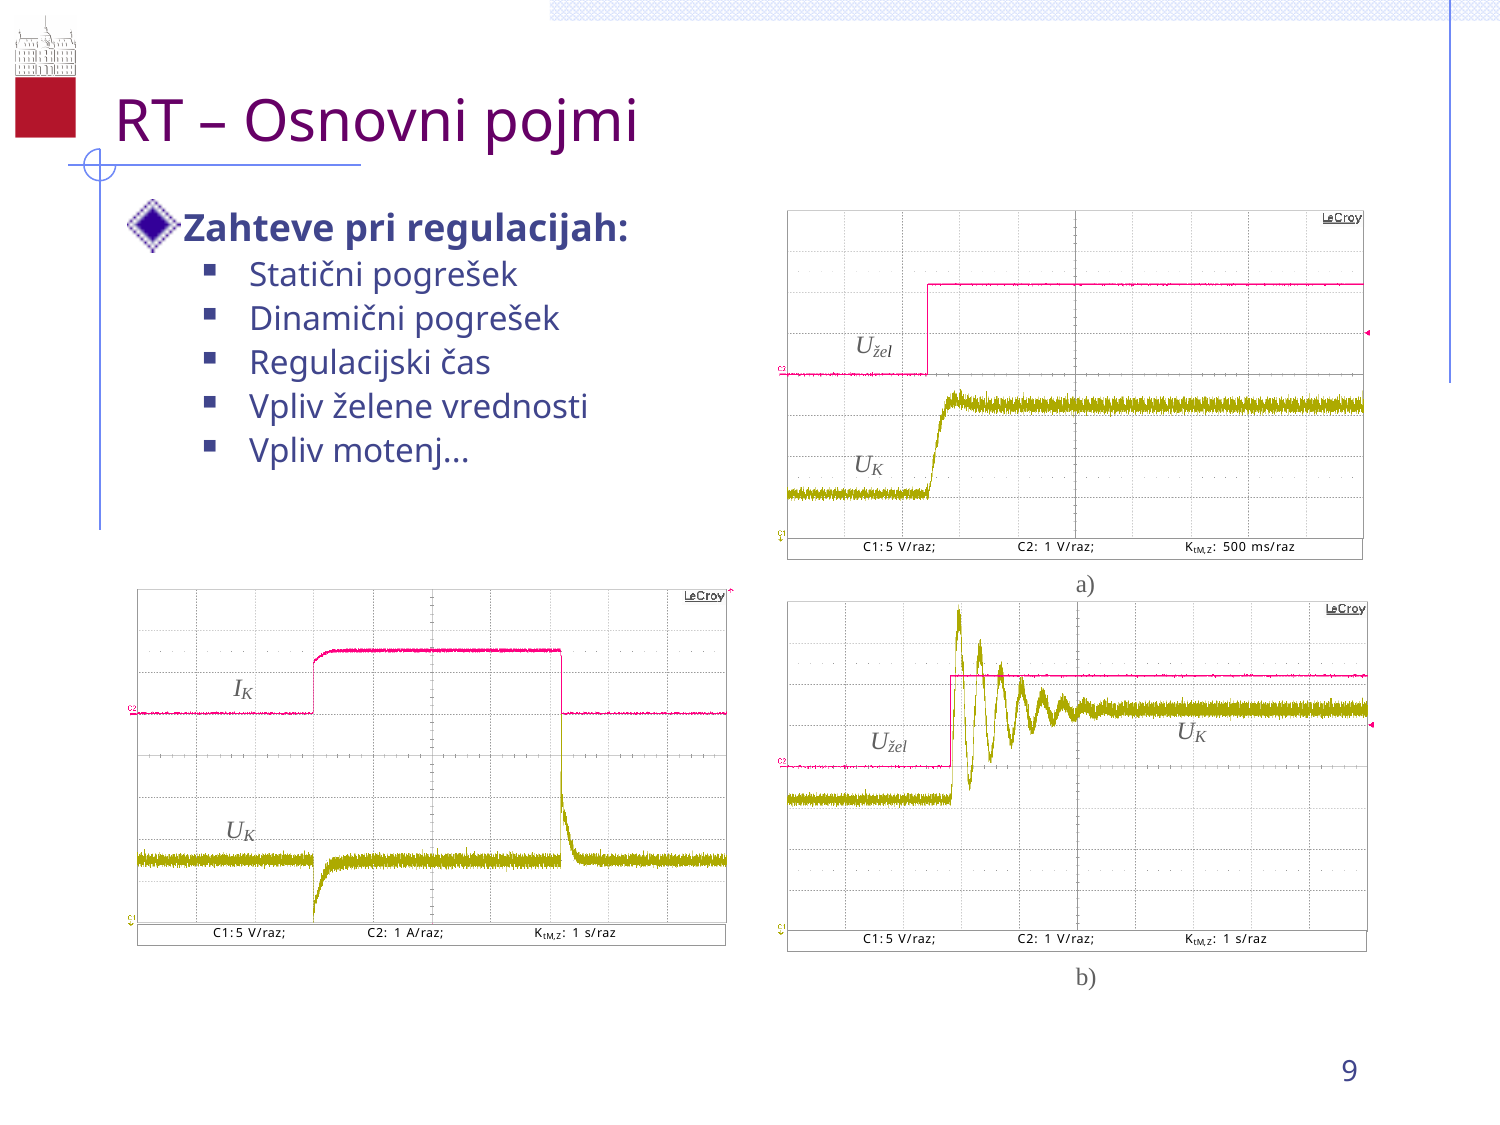

RT – Osnovni pojmi
# Zahteve pri regulacijah:
Statični pogrešek
Dinamični pogrešek
Regulacijski čas
Vpliv želene vrednosti
Vpliv motenj...